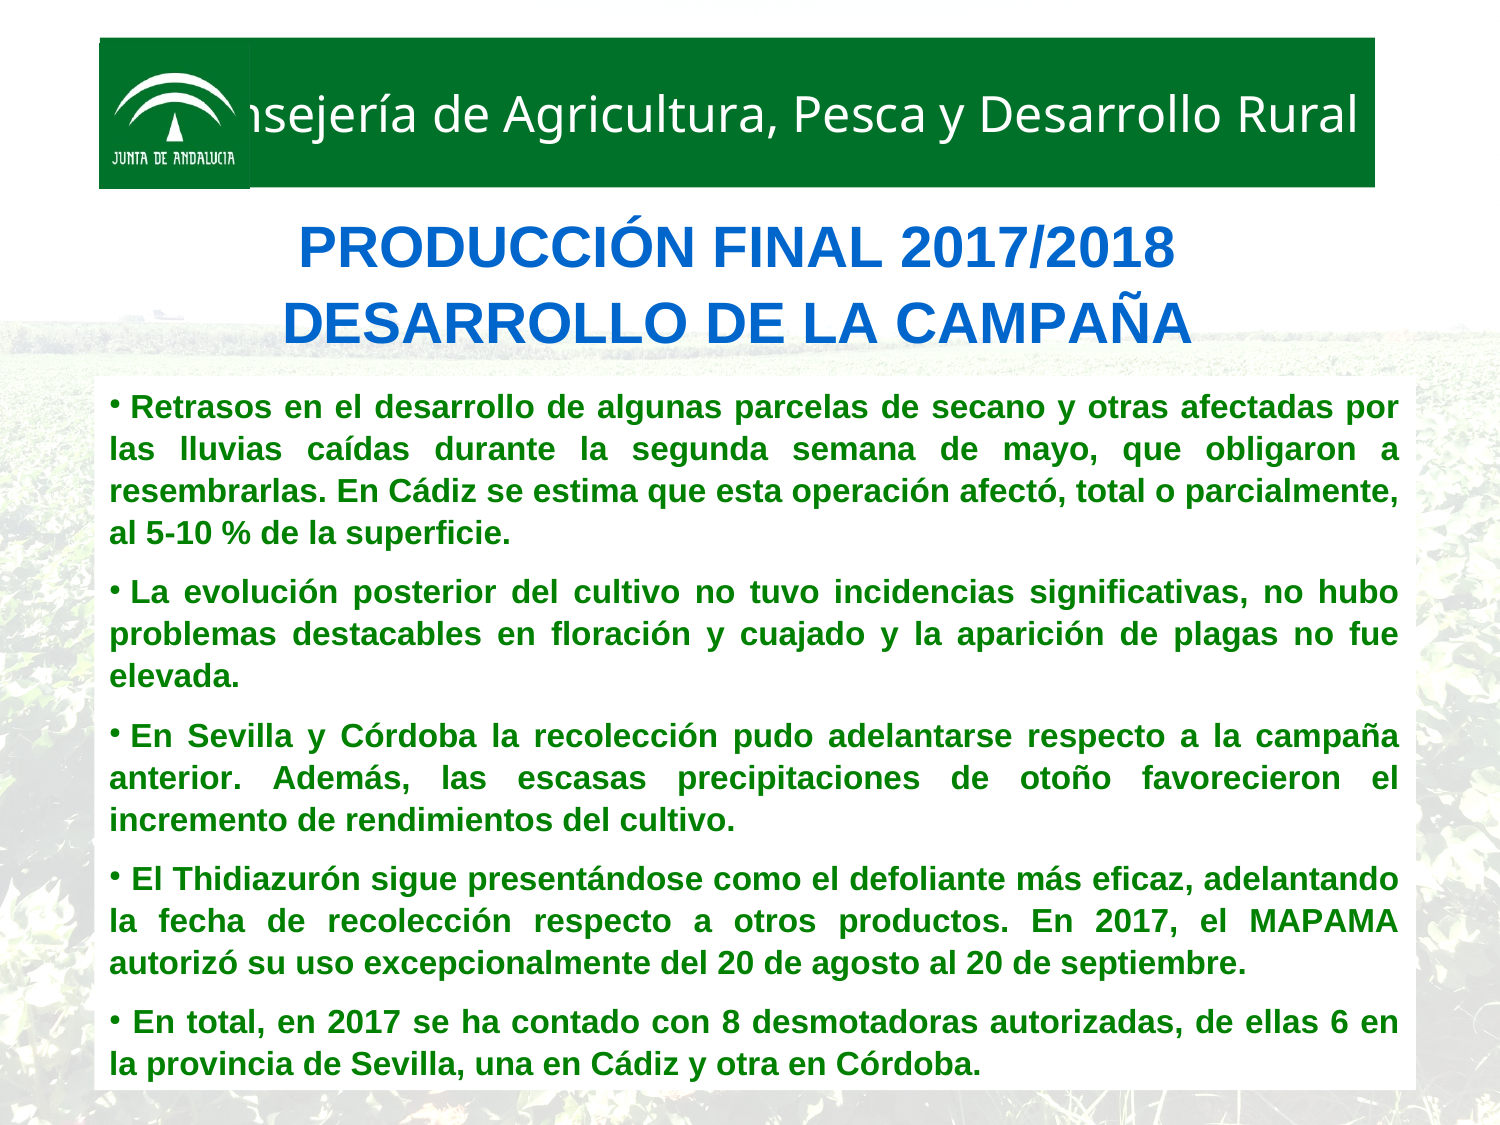

# Consejería de Agricultura, Pesca y Desarrollo Rural
PRODUCCIÓN FINAL 2017/2018
DESARROLLO DE LA CAMPAÑA
 Retrasos en el desarrollo de algunas parcelas de secano y otras afectadas por las lluvias caídas durante la segunda semana de mayo, que obligaron a resembrarlas. En Cádiz se estima que esta operación afectó, total o parcialmente, al 5-10 % de la superficie.
 La evolución posterior del cultivo no tuvo incidencias significativas, no hubo problemas destacables en floración y cuajado y la aparición de plagas no fue elevada.
 En Sevilla y Córdoba la recolección pudo adelantarse respecto a la campaña anterior. Además, las escasas precipitaciones de otoño favorecieron el incremento de rendimientos del cultivo.
 El Thidiazurón sigue presentándose como el defoliante más eficaz, adelantando la fecha de recolección respecto a otros productos. En 2017, el MAPAMA autorizó su uso excepcionalmente del 20 de agosto al 20 de septiembre.
 En total, en 2017 se ha contado con 8 desmotadoras autorizadas, de ellas 6 en la provincia de Sevilla, una en Cádiz y otra en Córdoba.